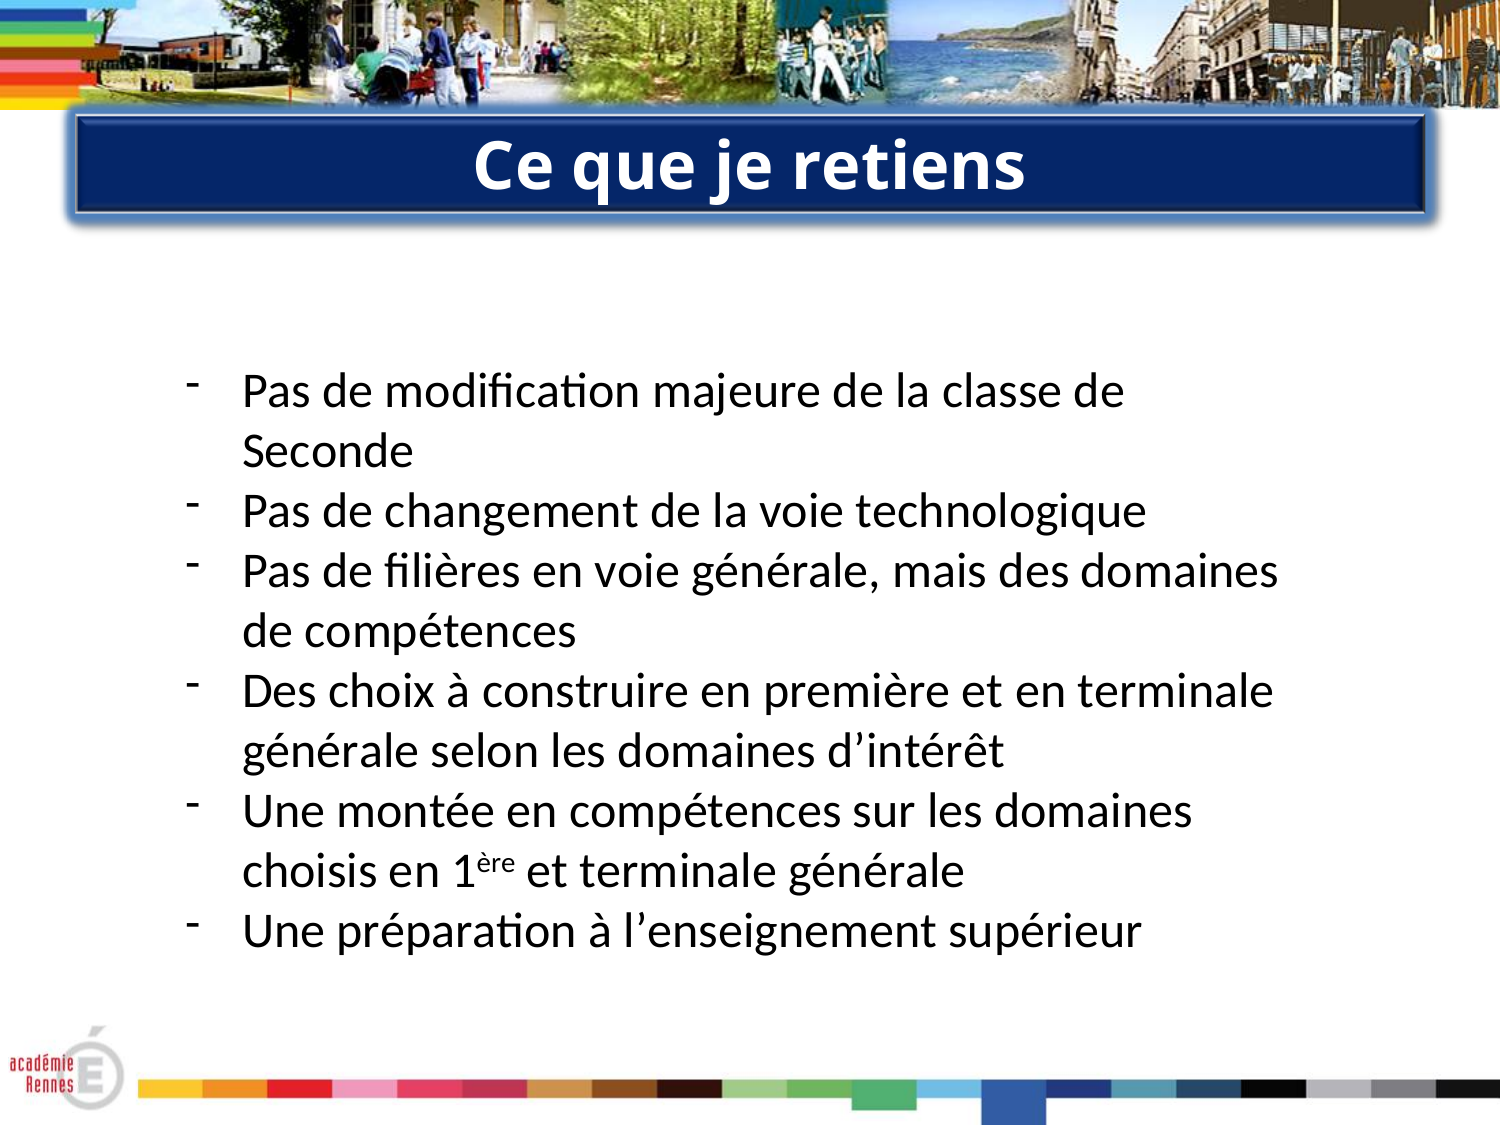

Ce que je retiens
Pas de modification majeure de la classe de Seconde
Pas de changement de la voie technologique
Pas de filières en voie générale, mais des domaines de compétences
Des choix à construire en première et en terminale générale selon les domaines d’intérêt
Une montée en compétences sur les domaines choisis en 1ère et terminale générale
Une préparation à l’enseignement supérieur